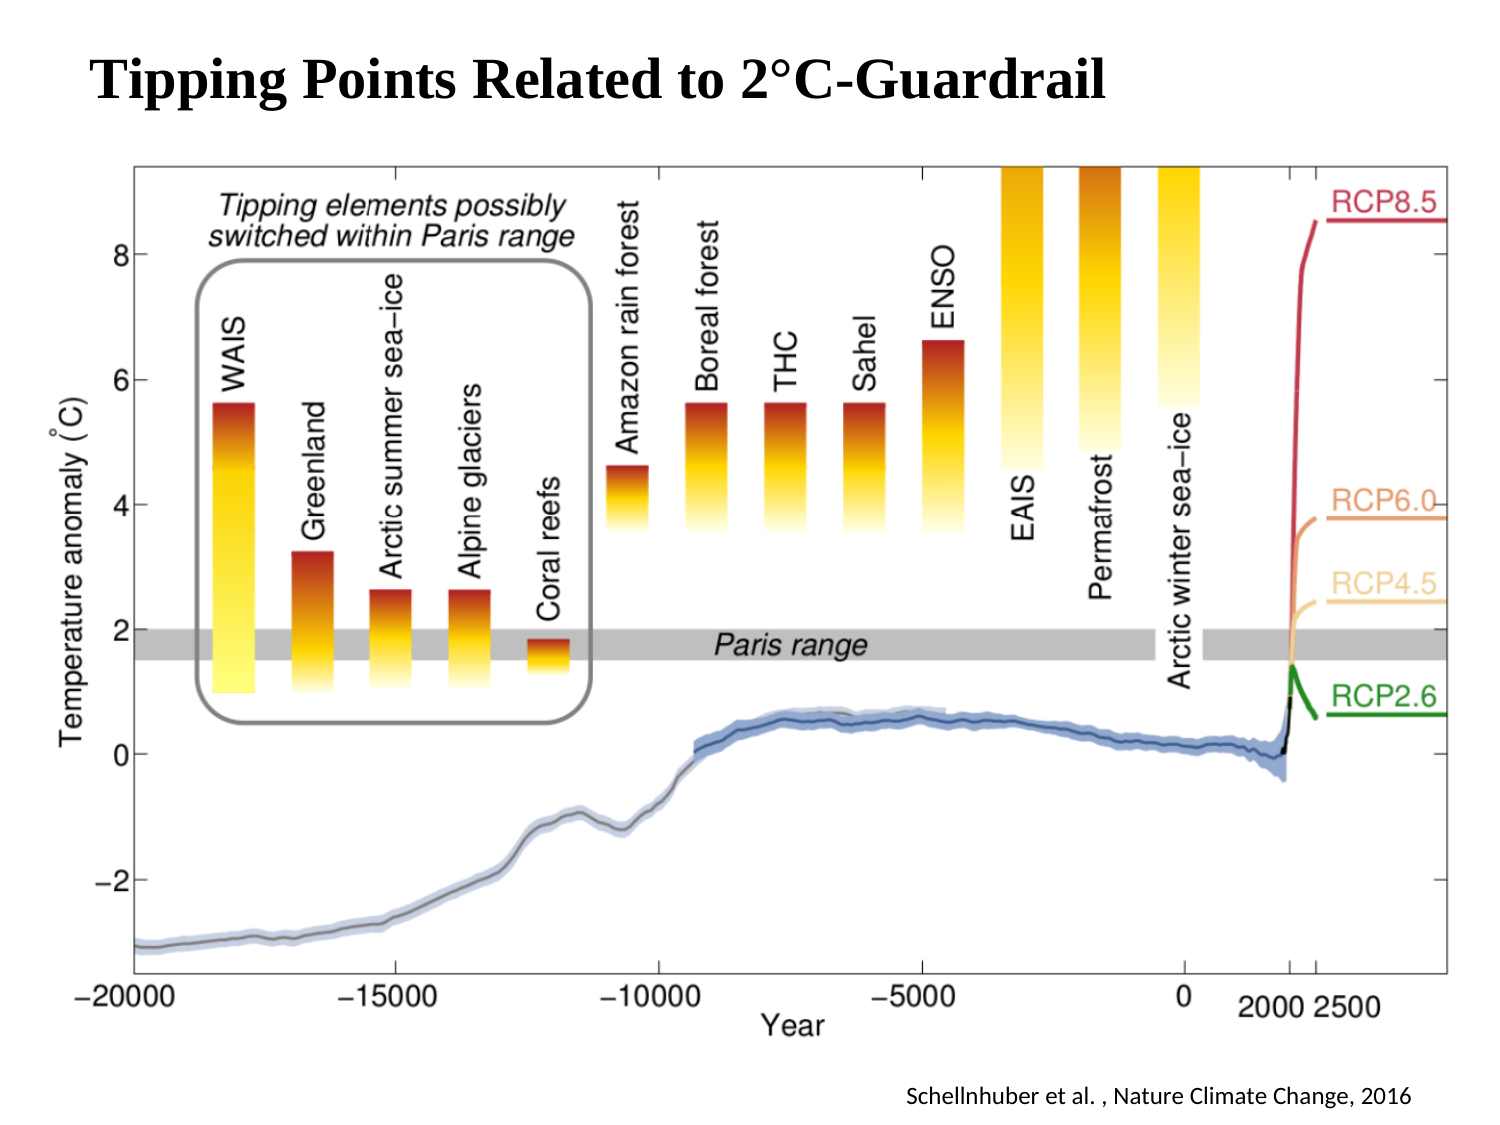

Tipping Points Related to 2°C-Guardrail
Schellnhuber et al. , Nature Climate Change, 2016